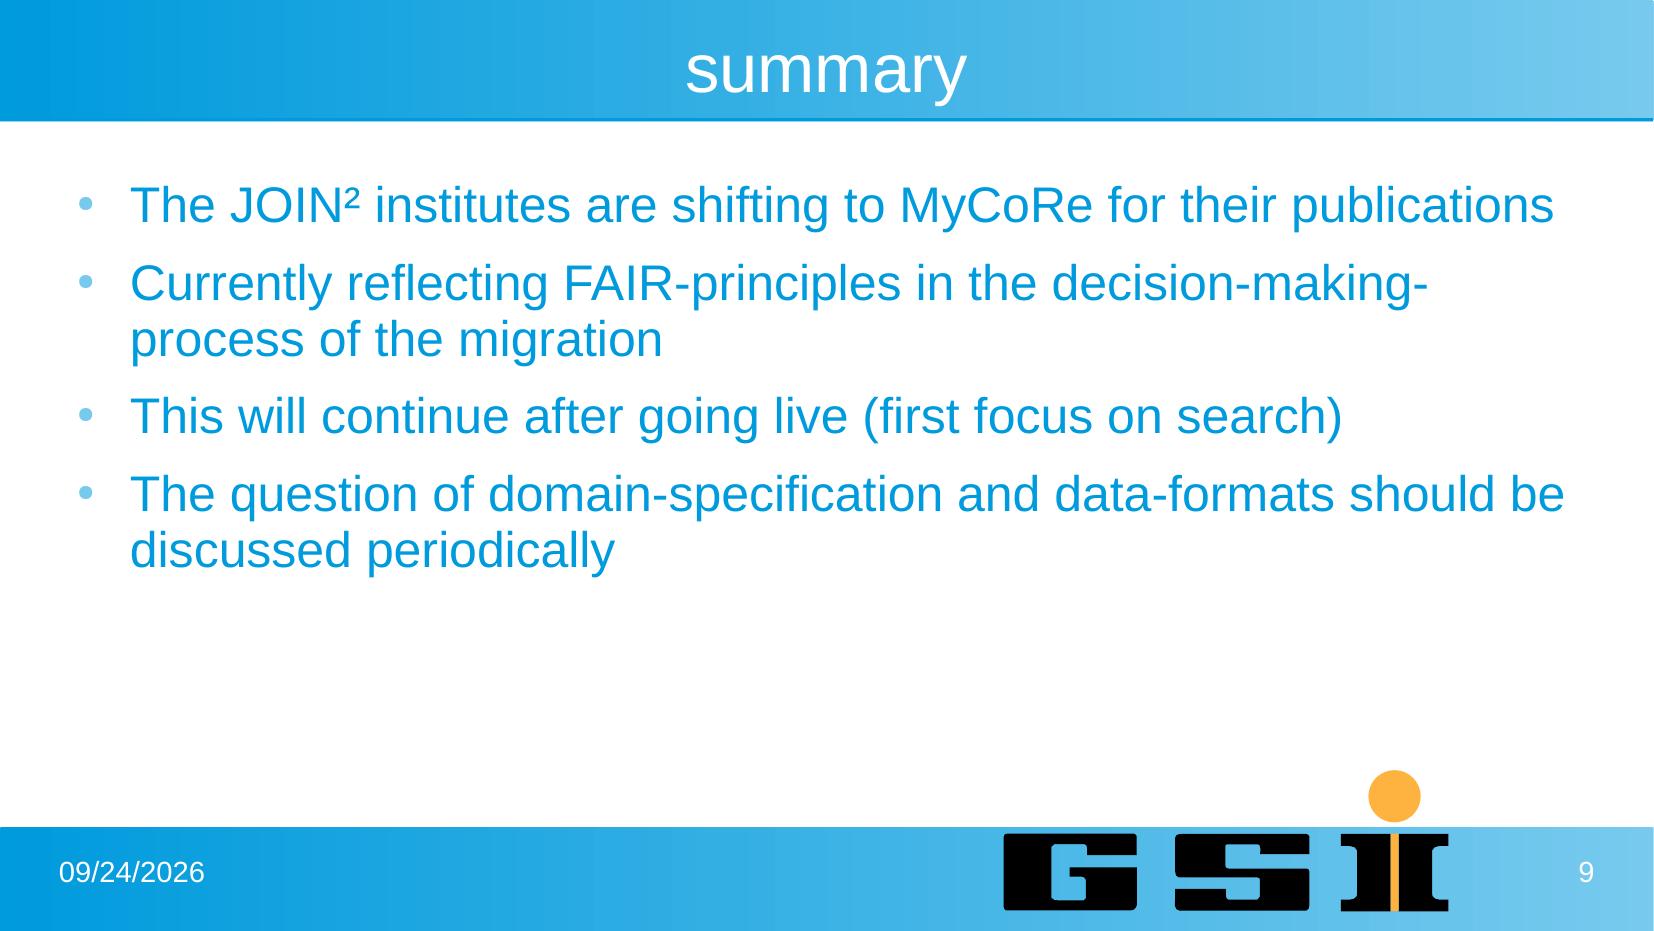

# summary
The JOIN² institutes are shifting to MyCoRe for their publications
Currently reflecting FAIR-principles in the decision-making-process of the migration
This will continue after going live (first focus on search)
The question of domain-specification and data-formats should be discussed periodically
9